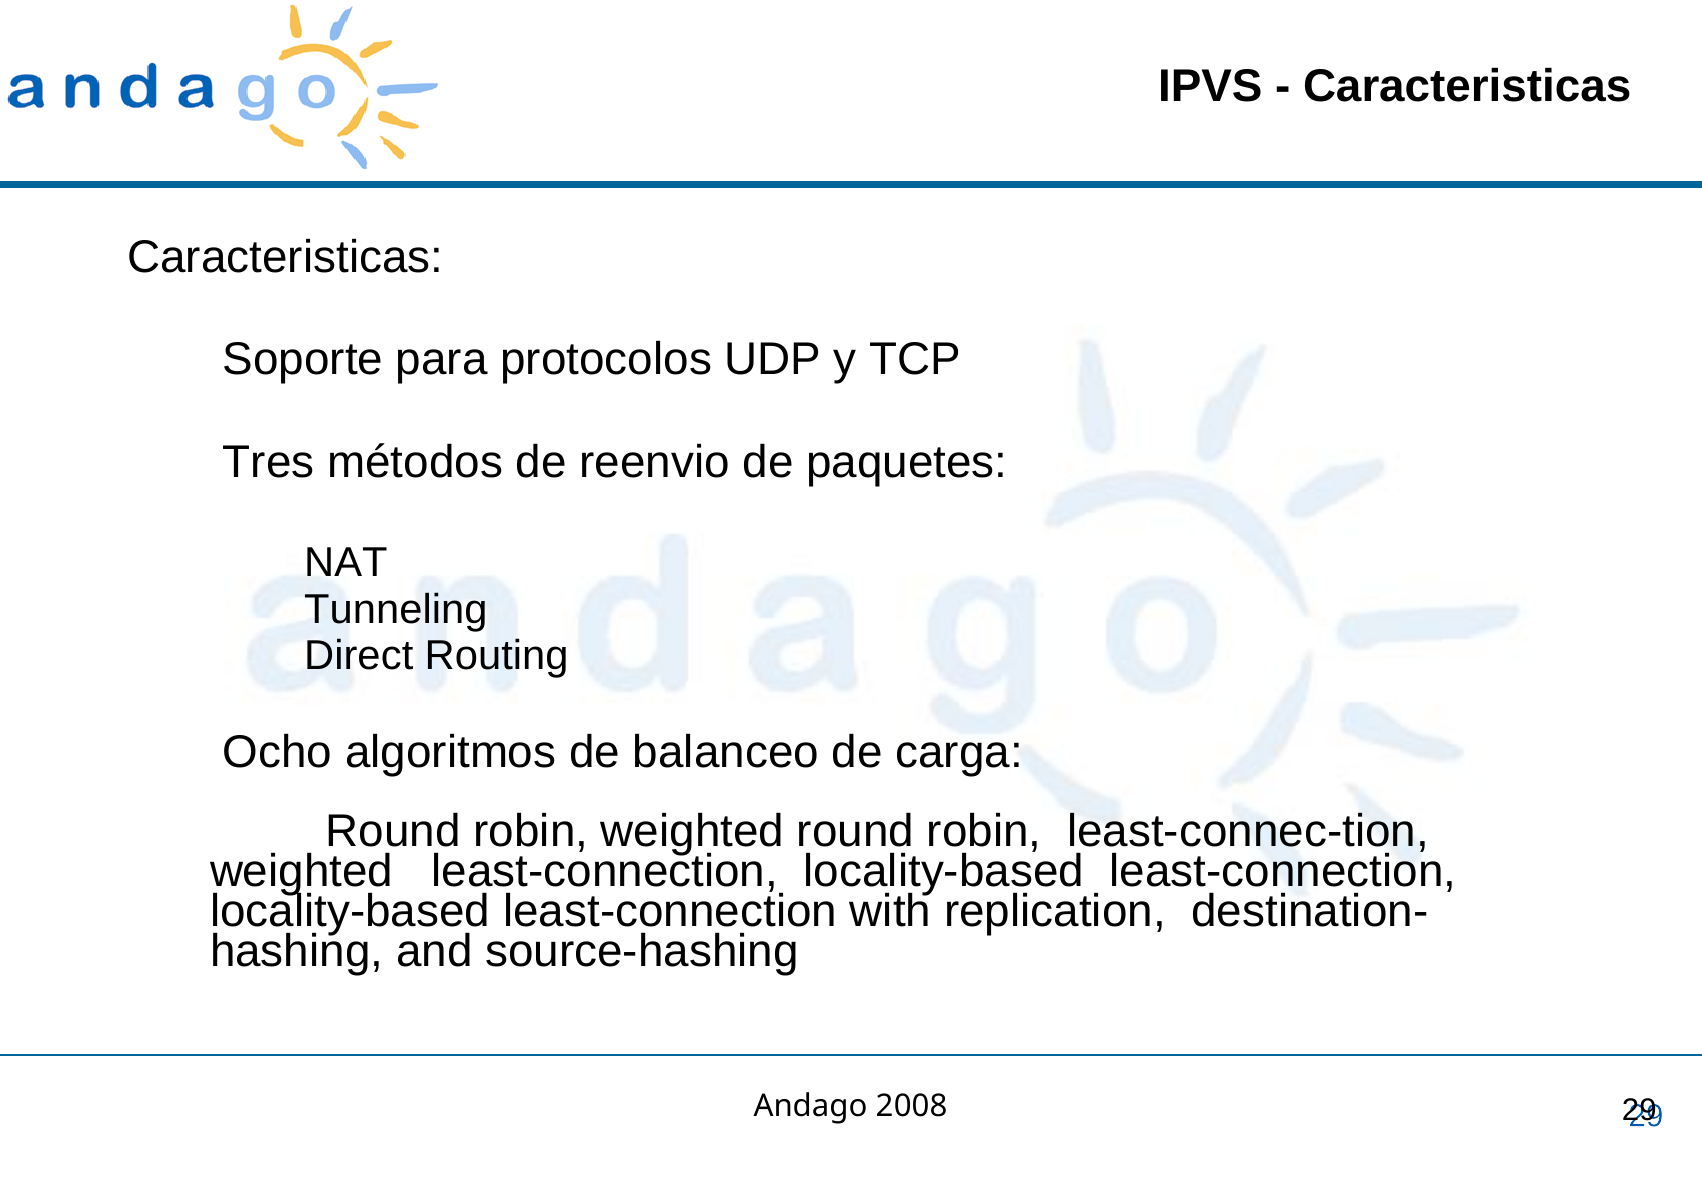

# IPVS - Caracteristicas
Caracteristicas:
 Soporte para protocolos UDP y TCP
 Tres métodos de reenvio de paquetes:
 NAT
 Tunneling
 Direct Routing
 Ocho algoritmos de balanceo de carga:
	 Round robin, weighted round robin, least-connec-tion, weighted least-connection, locality-based least-connection, locality-based least-connection with replication, destination-hashing, and source-hashing